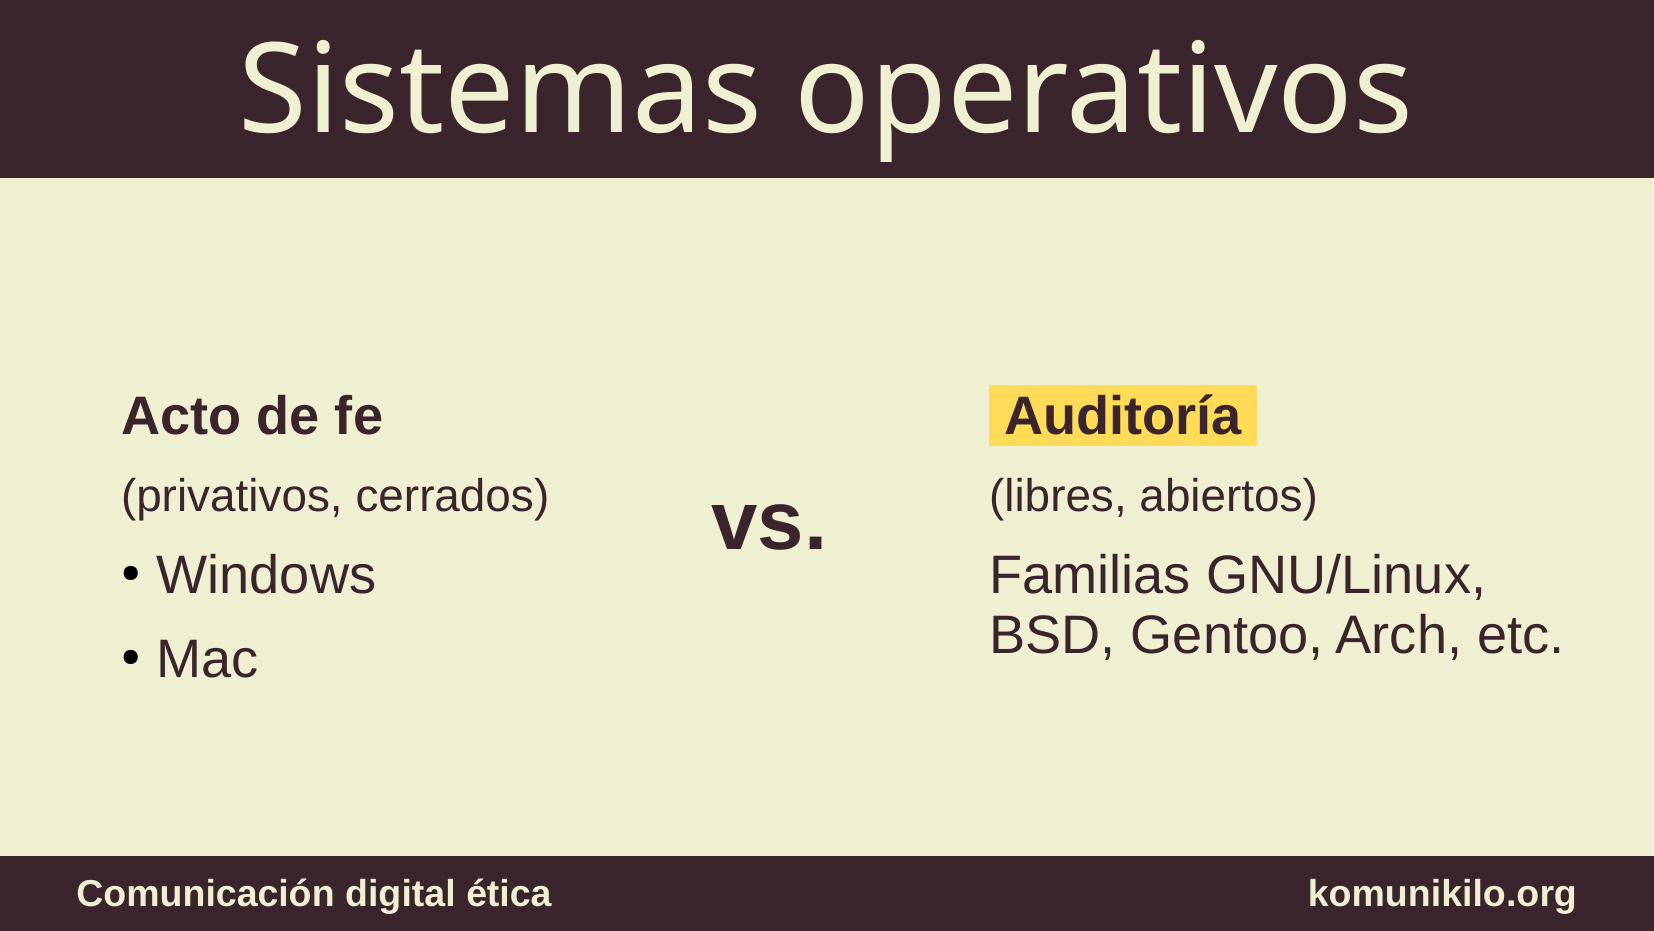

# Sistemas operativos
Acto de fe
(privativos, cerrados)
Windows
Mac
 Auditoría
(libres, abiertos)
Familias GNU/Linux, BSD, Gentoo, Arch, etc.
vs.
Comunicación digital ética komunikilo.org